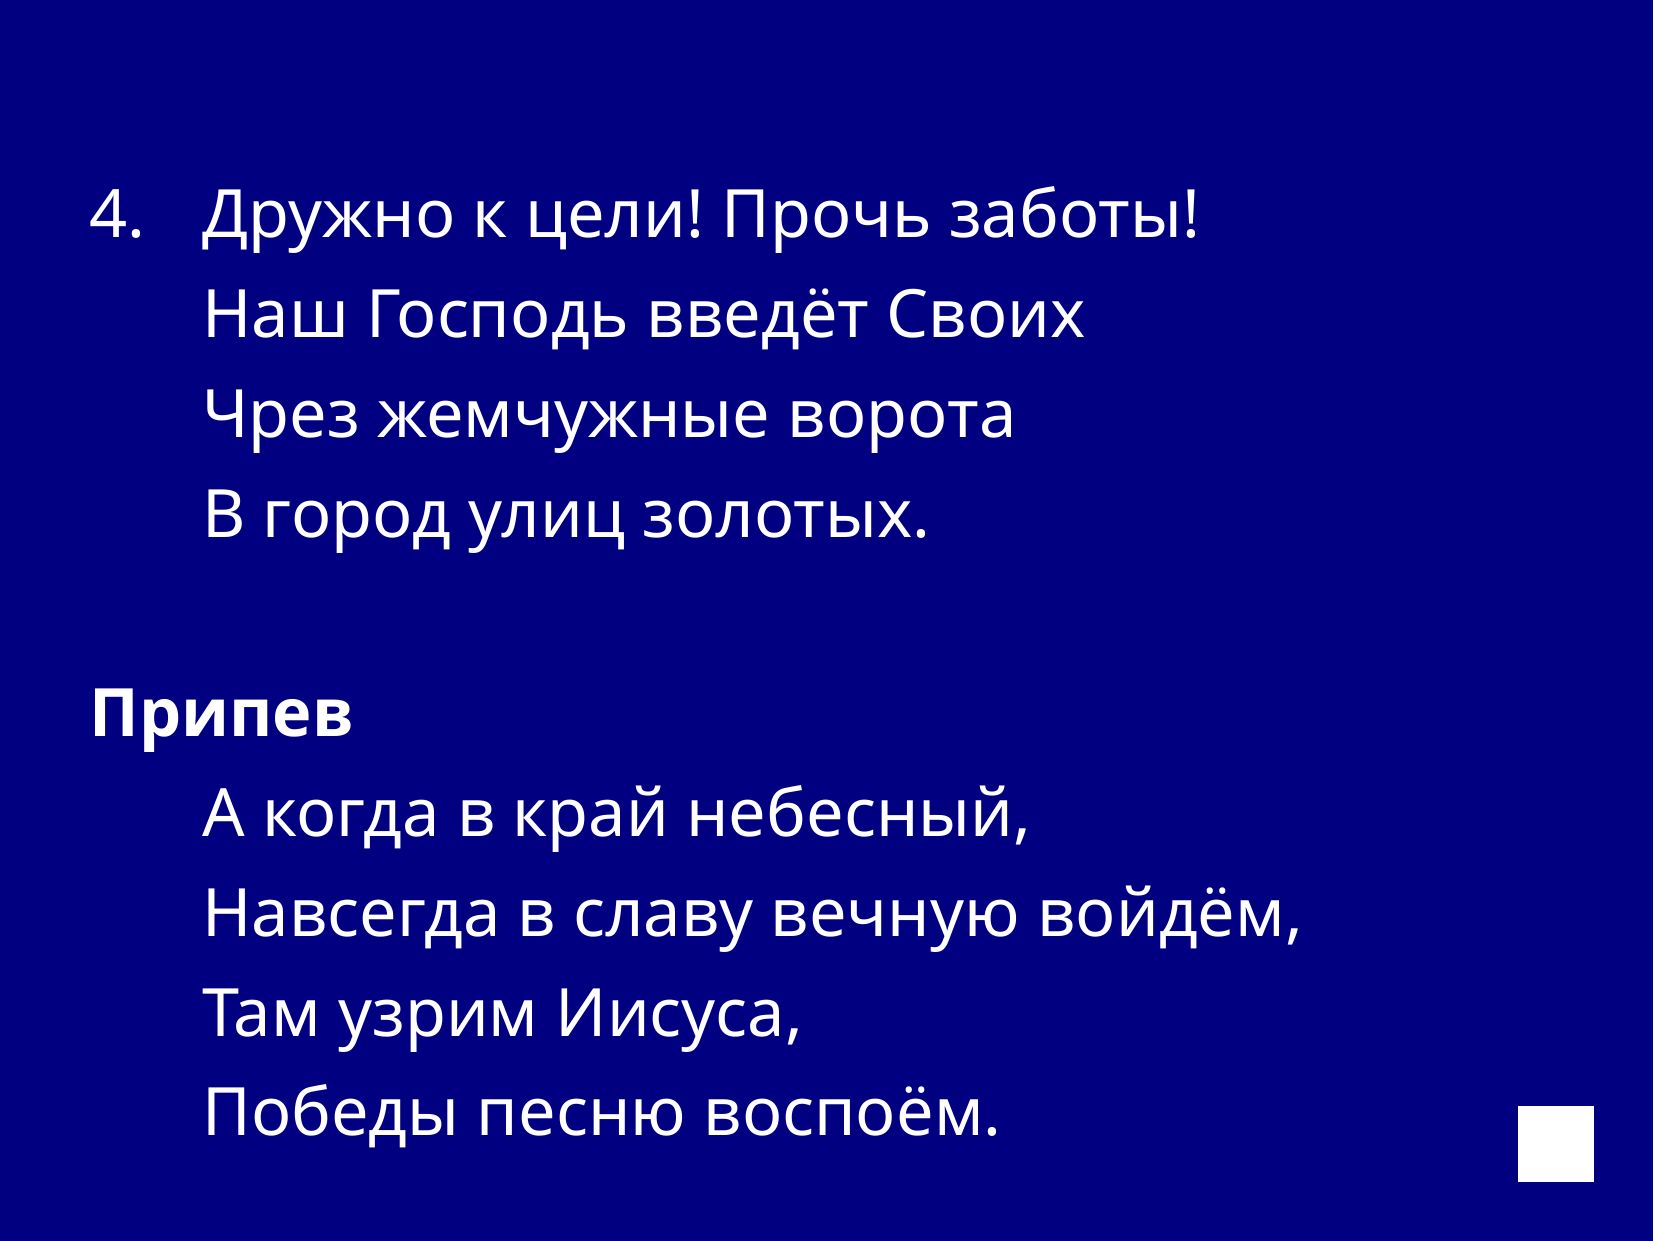

4.	Дружно к цели! Прочь заботы!
	Наш Господь введёт Своих
	Чрез жемчужные ворота
	В город улиц золотых.
Припев
	А когда в край небесный,
	Навсегда в славу вечную войдём,
	Там узрим Иисуса,
	Победы песню воспоём.